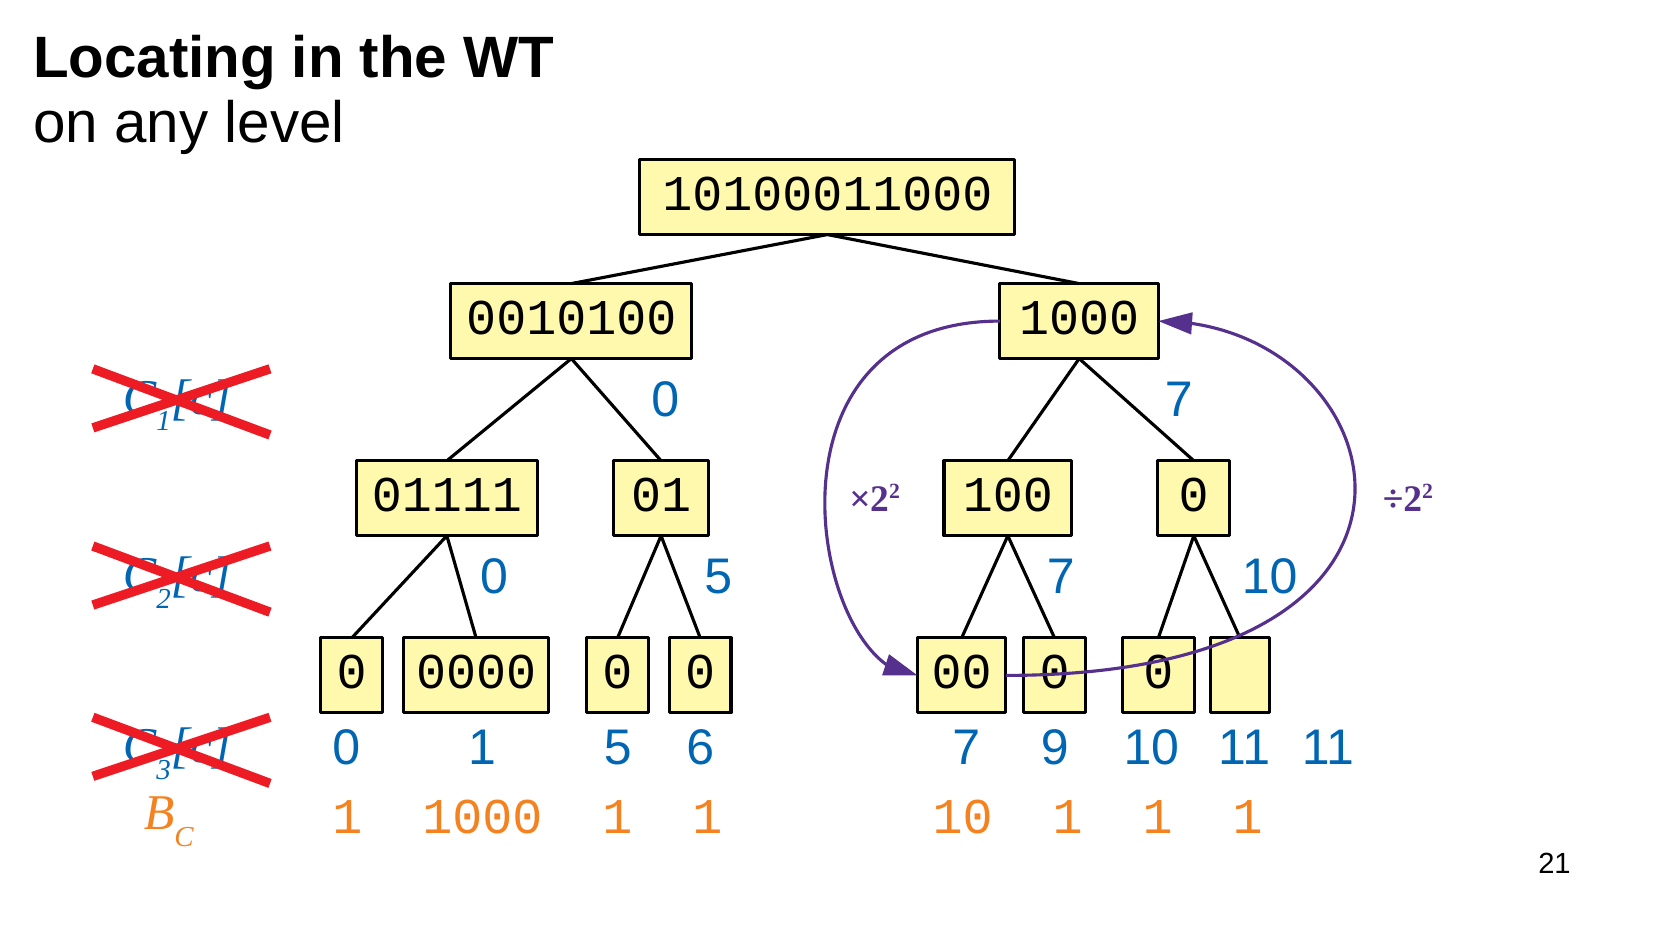

Locating in the WT
on any level
10100011000
0010100
1000
C1[c]
0
7
01111
01
100
0
C2[c]
0
5
7
10
0
0000
0
0
00
0
0
C3[c]
1
5
6
7
9
10
11
11
0
BC
1 1000 1 1 10 1 1 1
21